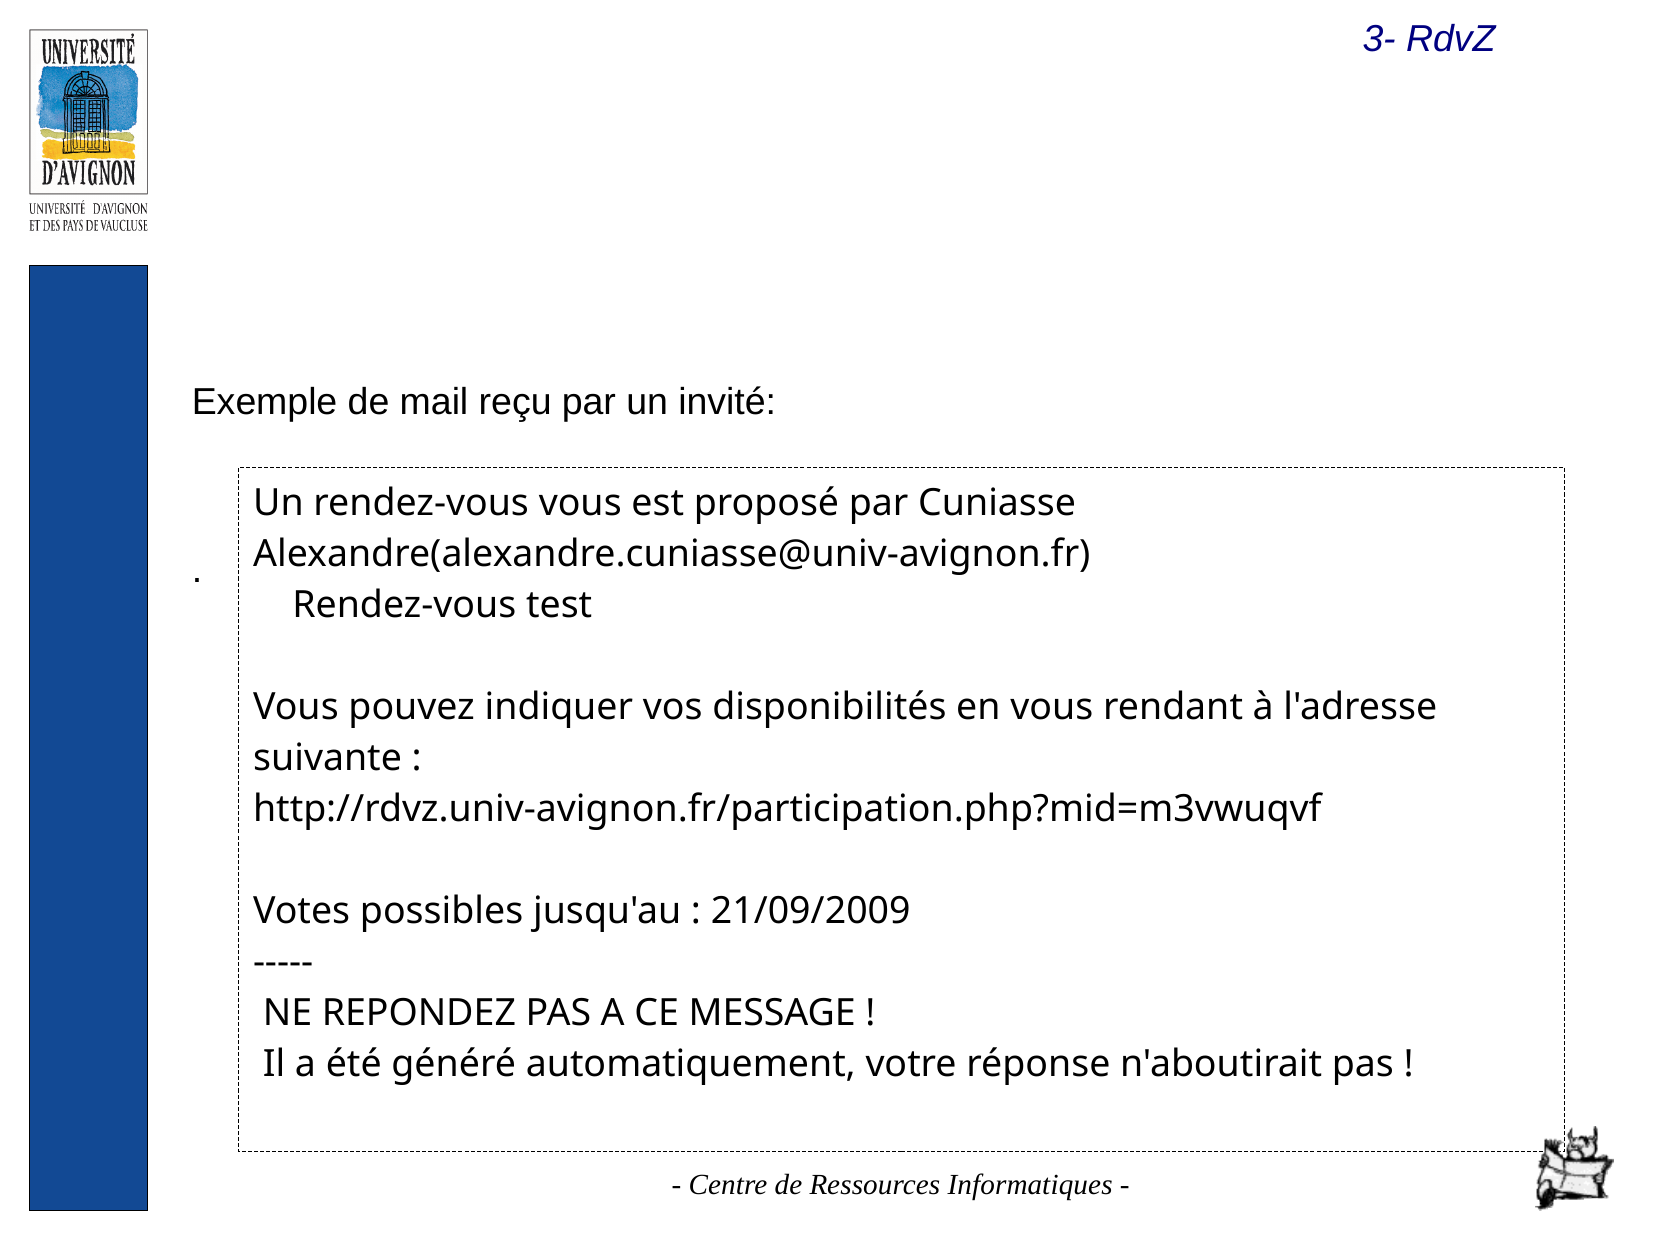

3- RdvZ
Exemple de mail reçu par un invité:
.
Un rendez-vous vous est proposé par Cuniasse Alexandre(alexandre.cuniasse@univ-avignon.fr)
 Rendez-vous test
Vous pouvez indiquer vos disponibilités en vous rendant à l'adresse suivante :
http://rdvz.univ-avignon.fr/participation.php?mid=m3vwuqvf
Votes possibles jusqu'au : 21/09/2009
-----
 NE REPONDEZ PAS A CE MESSAGE !
 Il a été généré automatiquement, votre réponse n'aboutirait pas !
 - Centre de Ressources Informatiques -